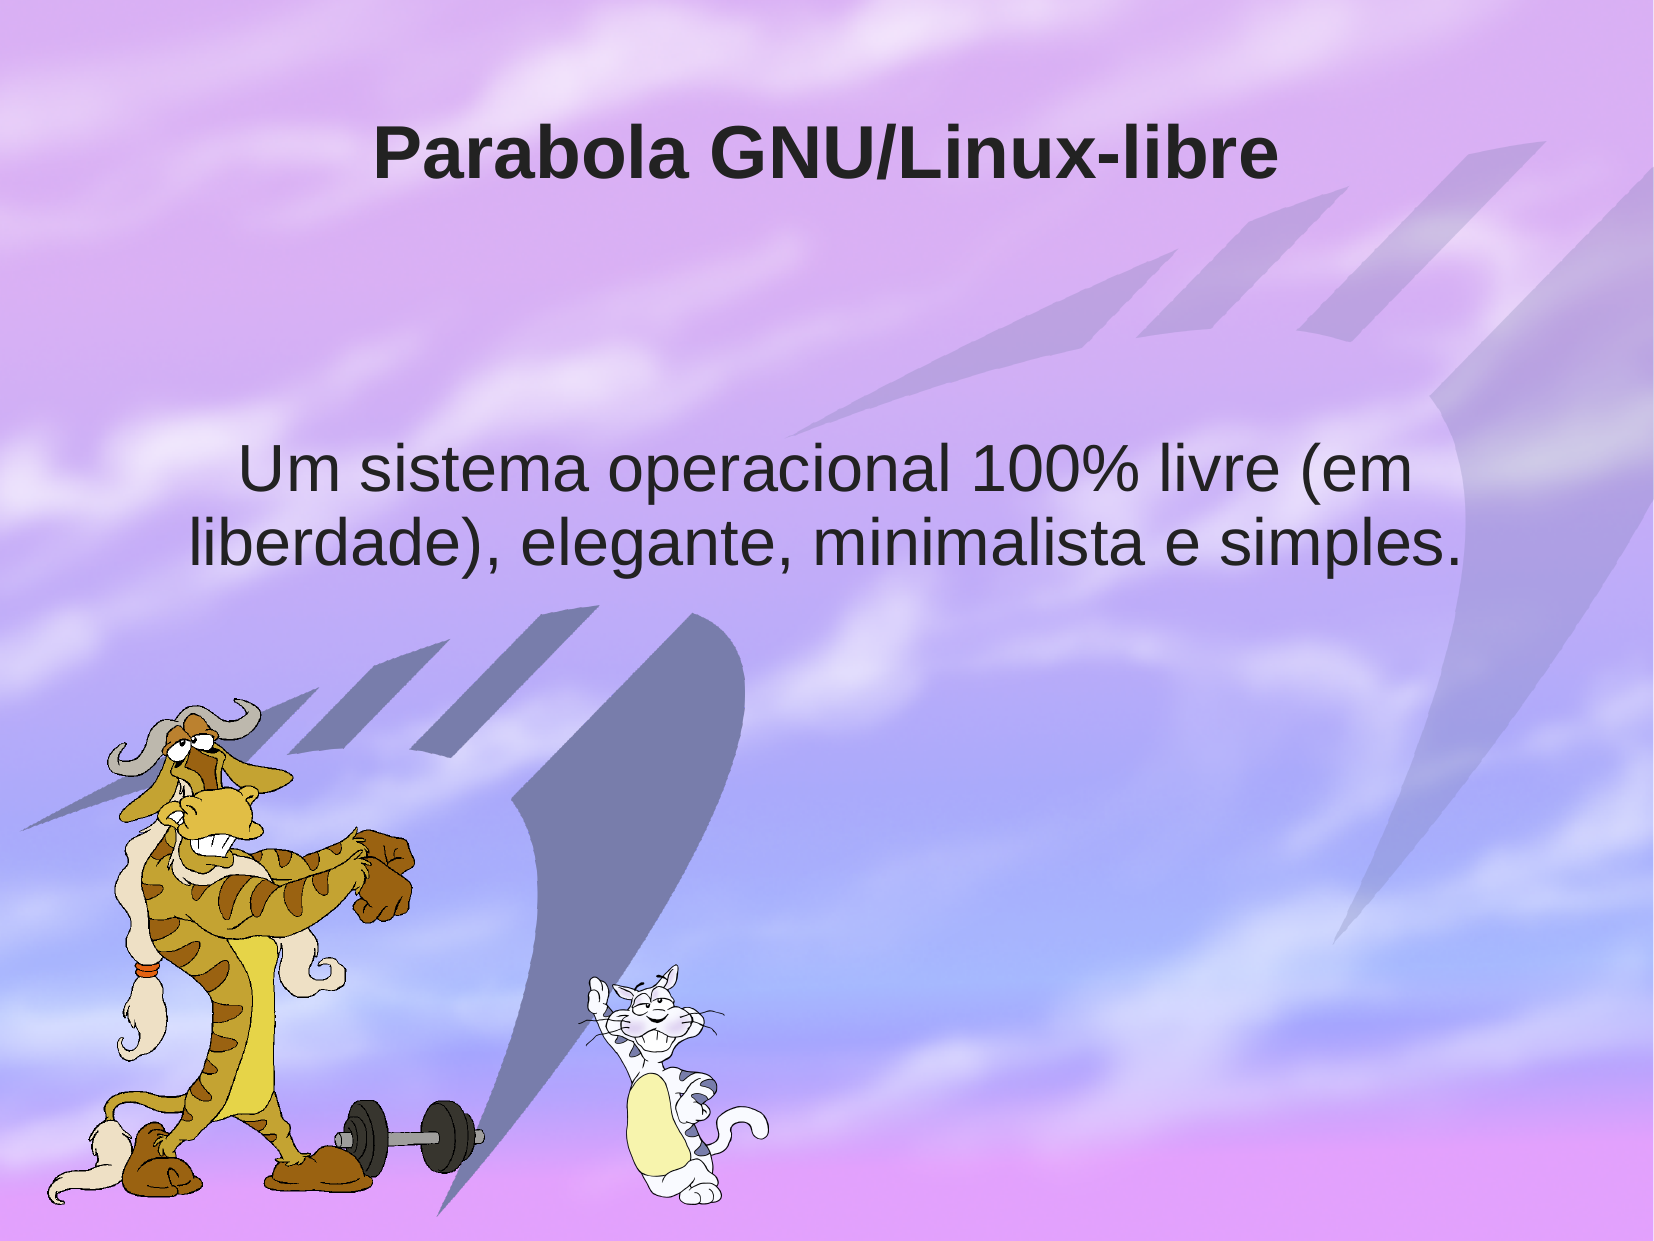

# Parabola GNU/Linux-libre
Um sistema operacional 100% livre (em liberdade), elegante, minimalista e simples.